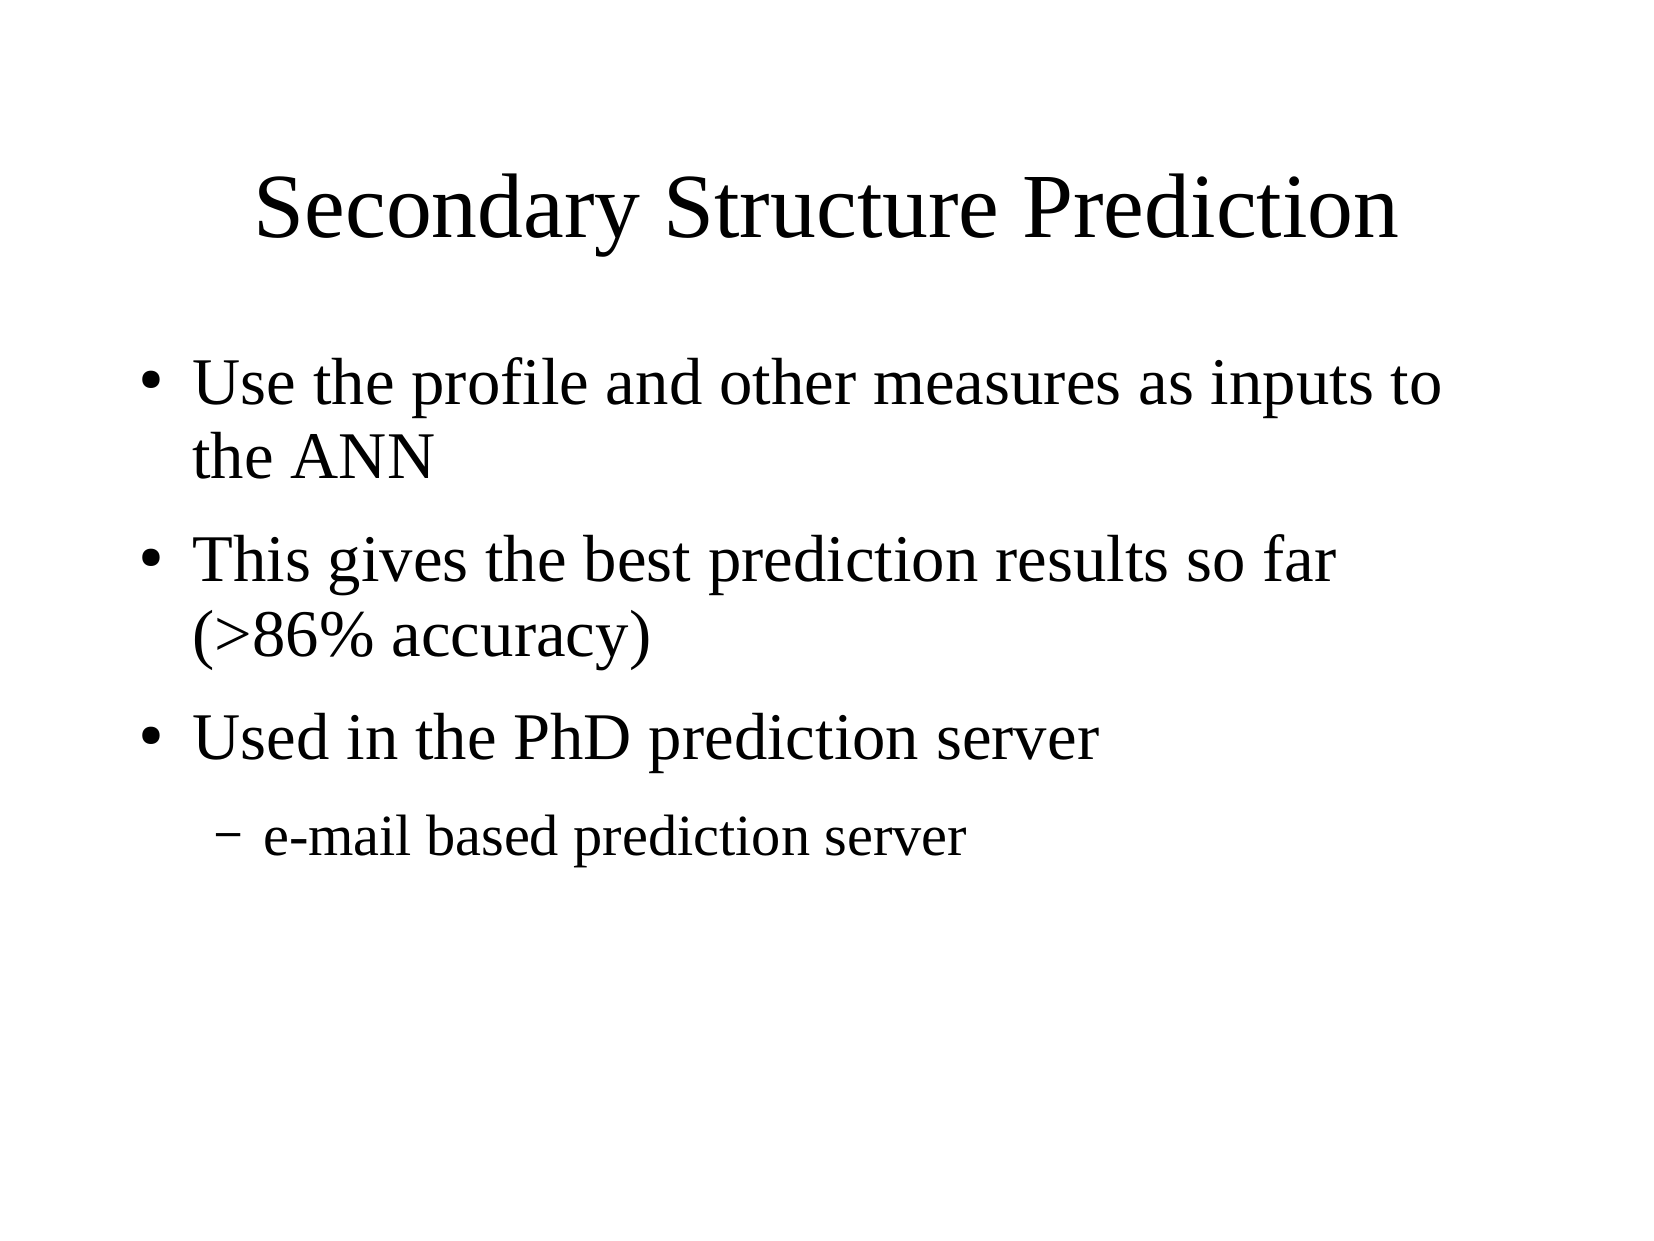

# Secondary Structure Prediction
Use the profile and other measures as inputs to the ANN
This gives the best prediction results so far (>86% accuracy)
Used in the PhD prediction server
e-mail based prediction server